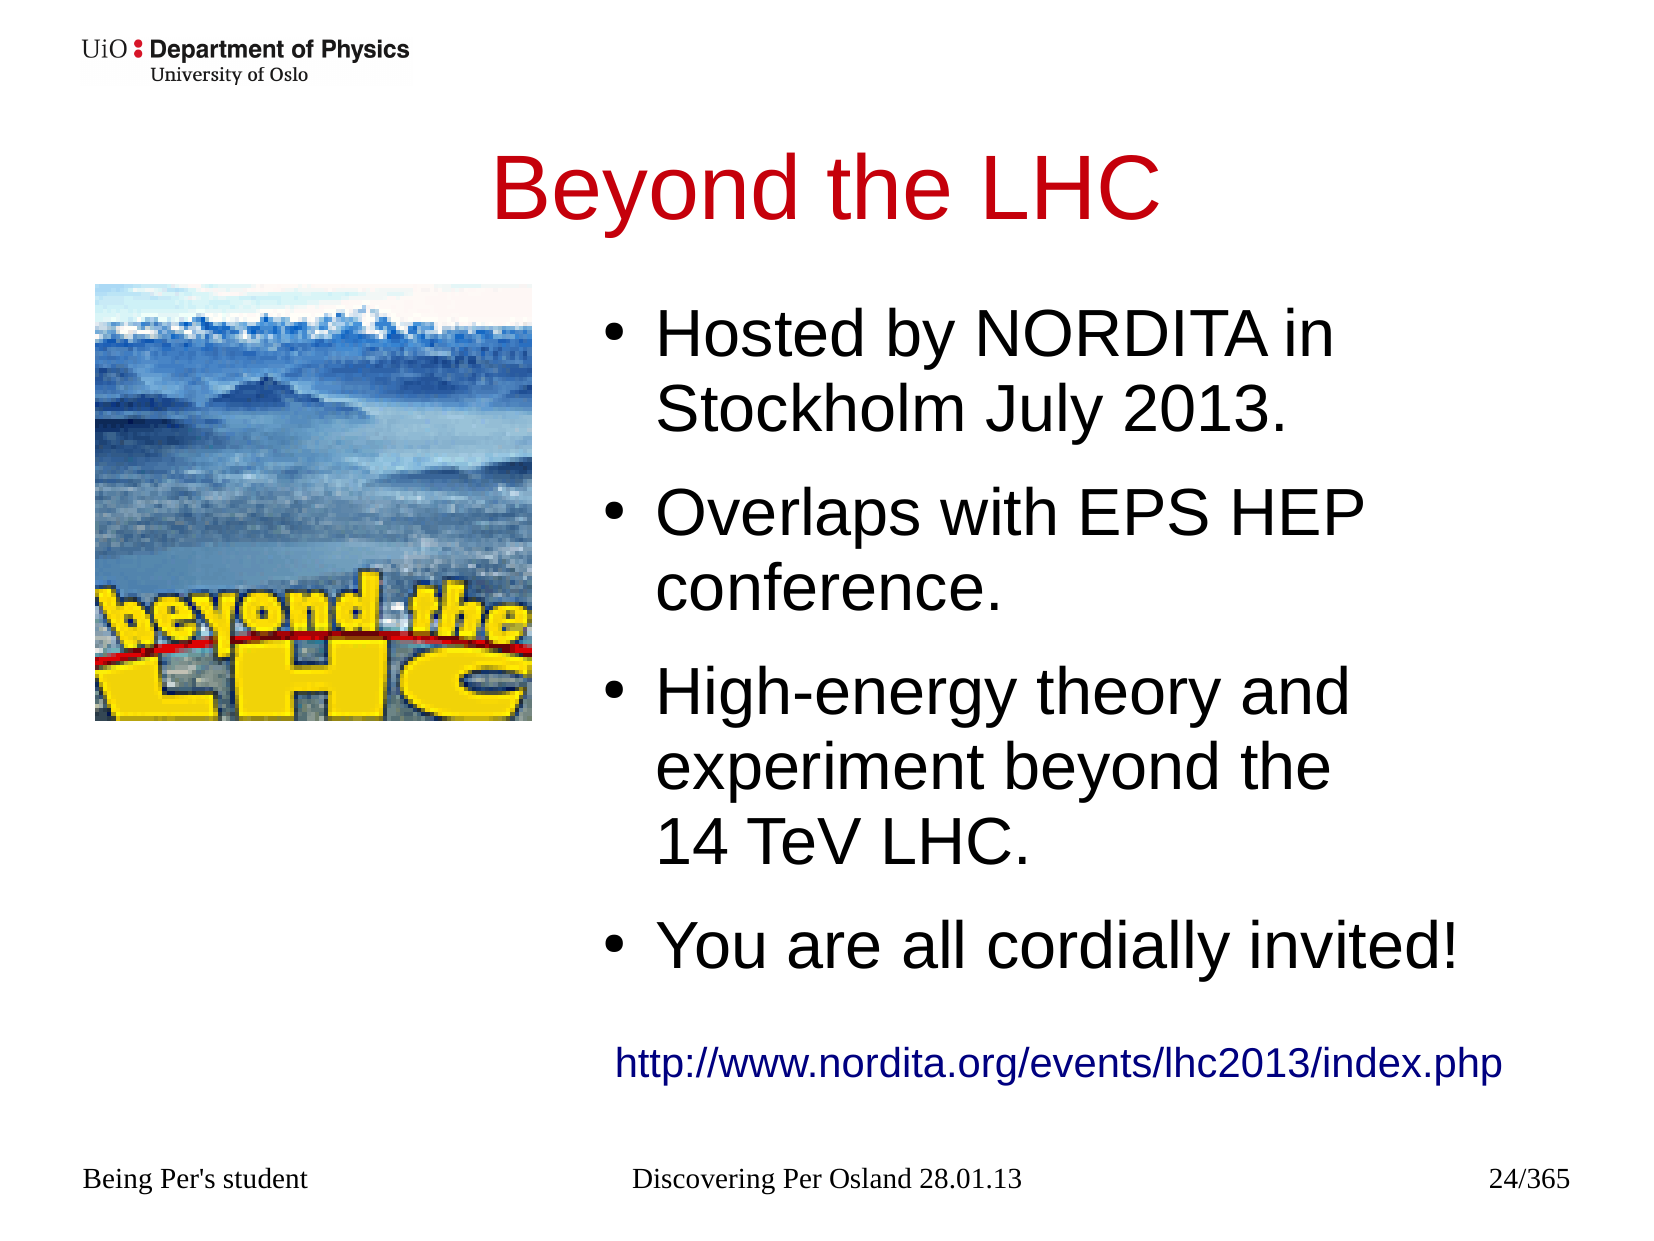

# Beyond the LHC
Hosted by NORDITA in Stockholm July 2013.
Overlaps with EPS HEP conference.
High-energy theory and experiment beyond the
14 TeV LHC.
You are all cordially invited!
http://www.nordita.org/events/lhc2013/index.php
Being Per's student
Discovering Per Osland 28.01.13
24